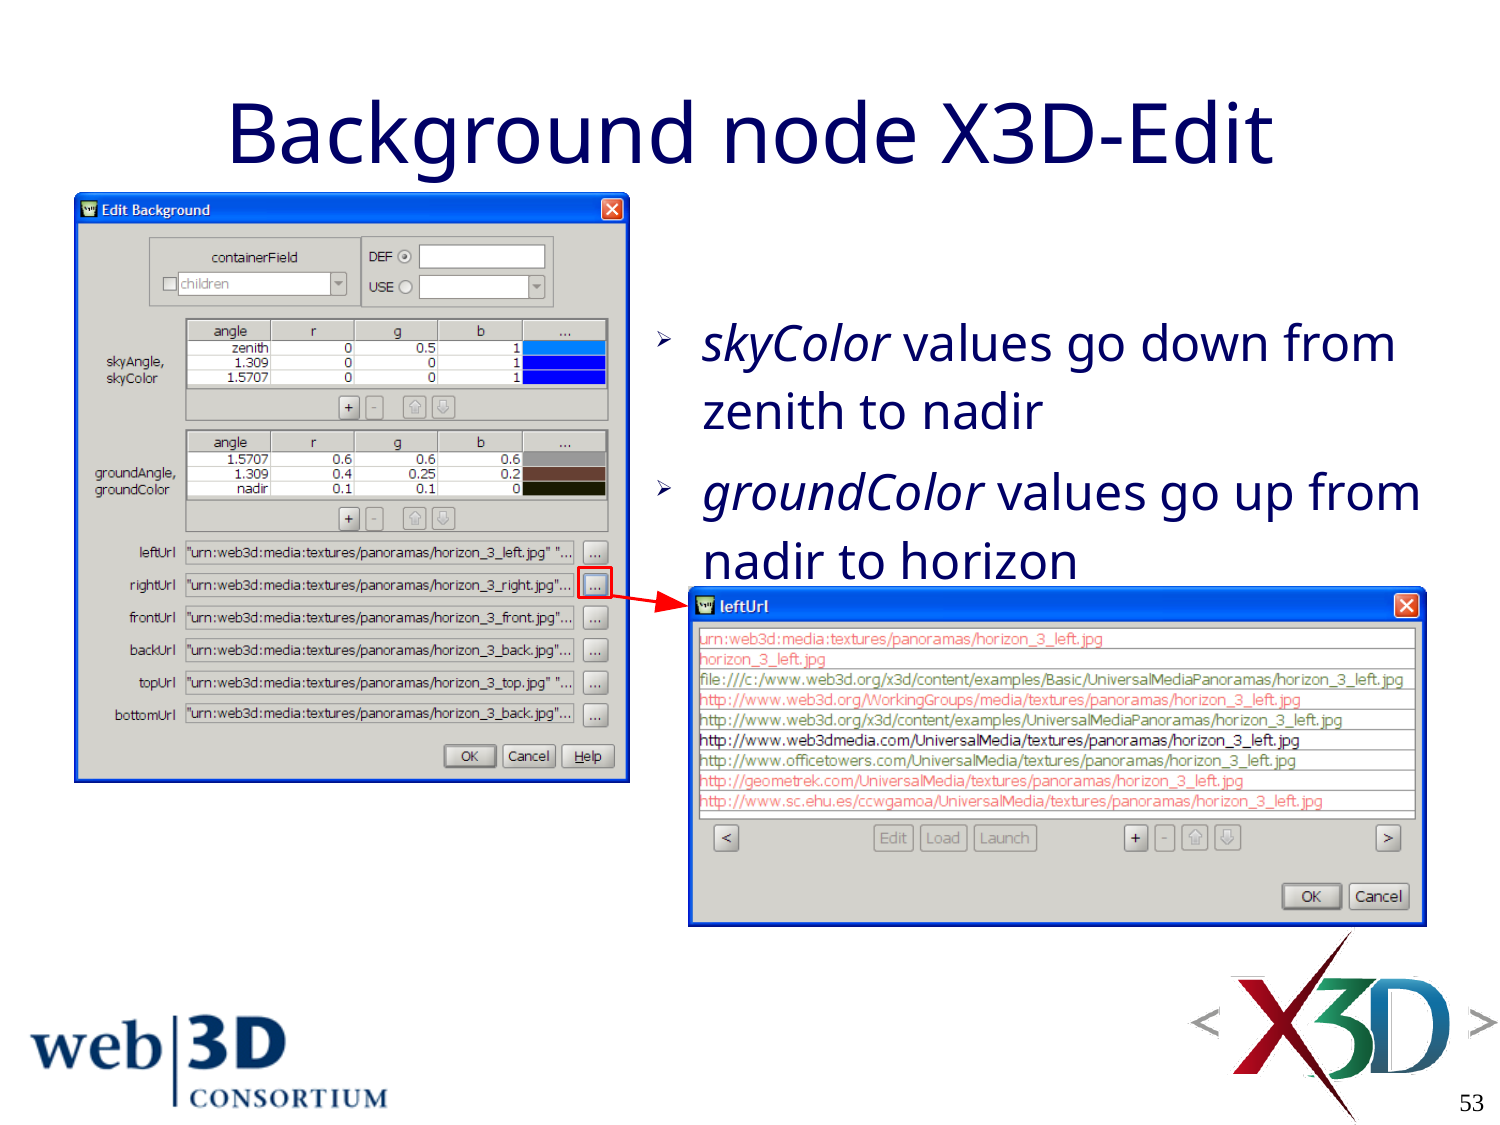

# Background node X3D-Edit
skyColor values go down from zenith to nadir
groundColor values go up from nadir to horizon